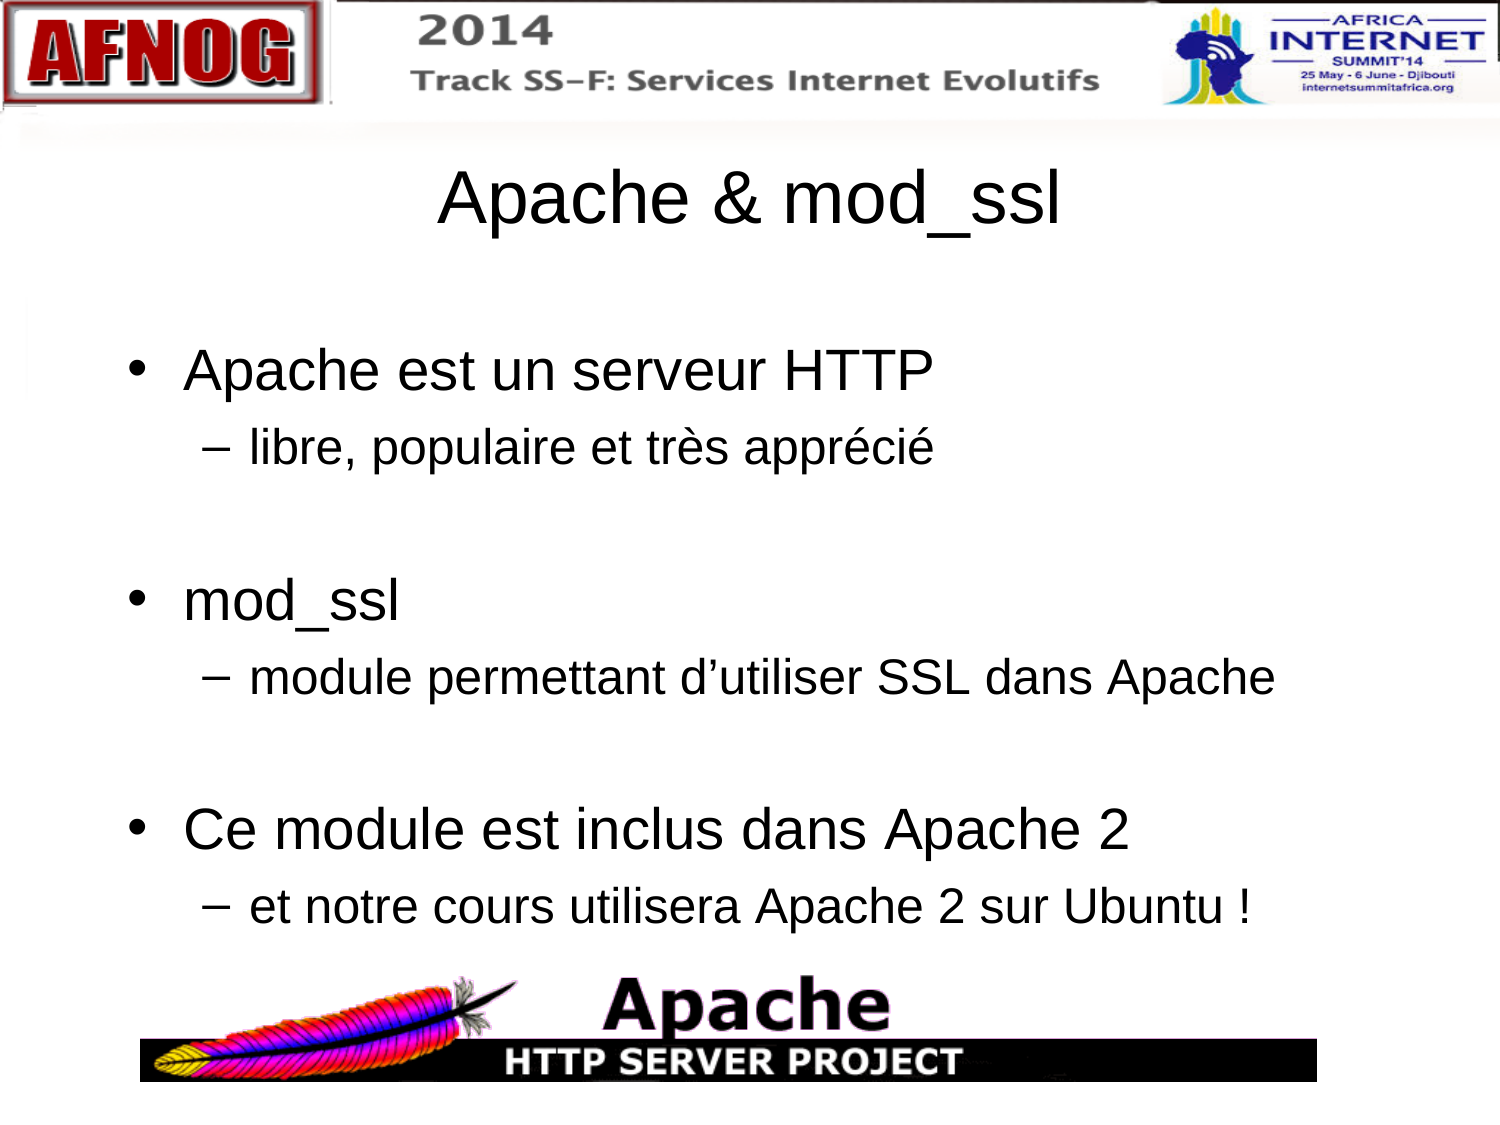

# Apache & mod_ssl
Apache est un serveur HTTP
libre, populaire et très apprécié
mod_ssl
module permettant d’utiliser SSL dans Apache
Ce module est inclus dans Apache 2
et notre cours utilisera Apache 2 sur Ubuntu !
5